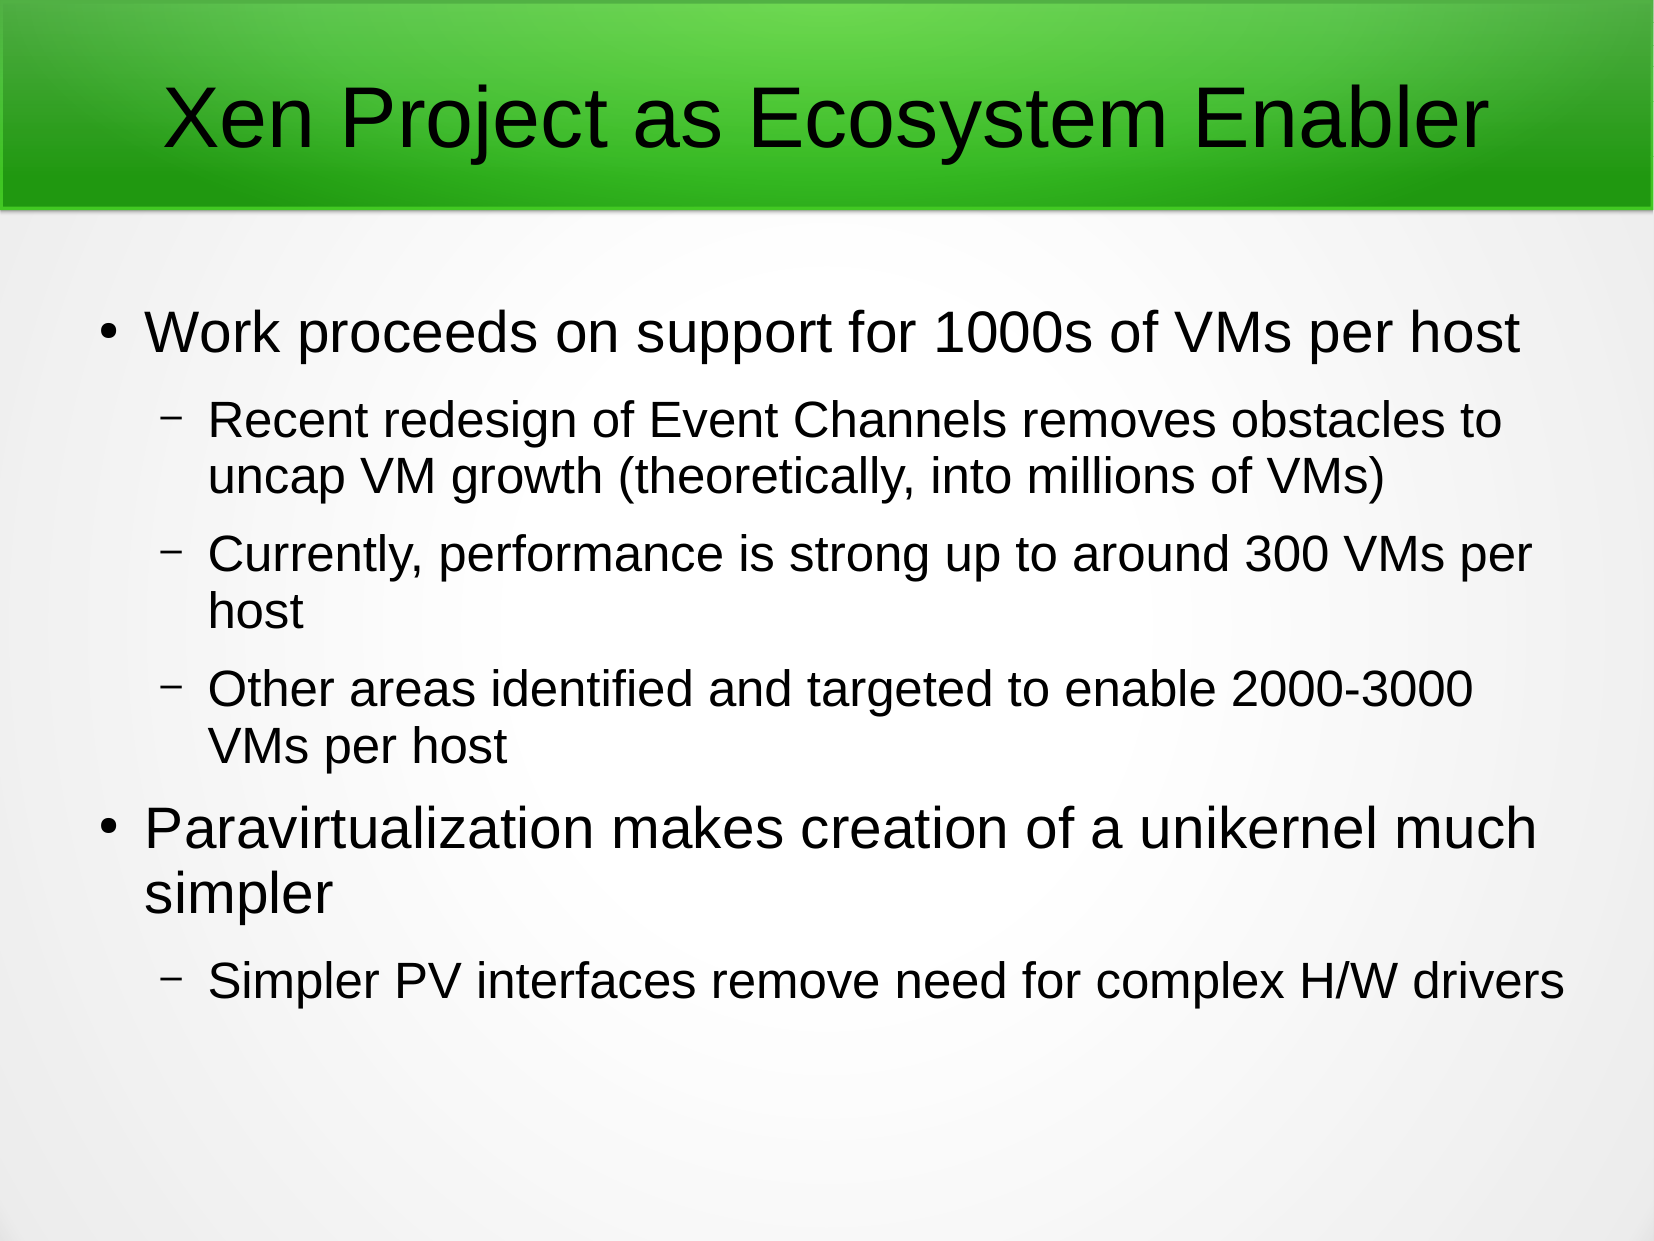

# Xen Project as Ecosystem Enabler
Work proceeds on support for 1000s of VMs per host
Recent redesign of Event Channels removes obstacles to uncap VM growth (theoretically, into millions of VMs)
Currently, performance is strong up to around 300 VMs per host
Other areas identified and targeted to enable 2000-3000 VMs per host
Paravirtualization makes creation of a unikernel much simpler
Simpler PV interfaces remove need for complex H/W drivers